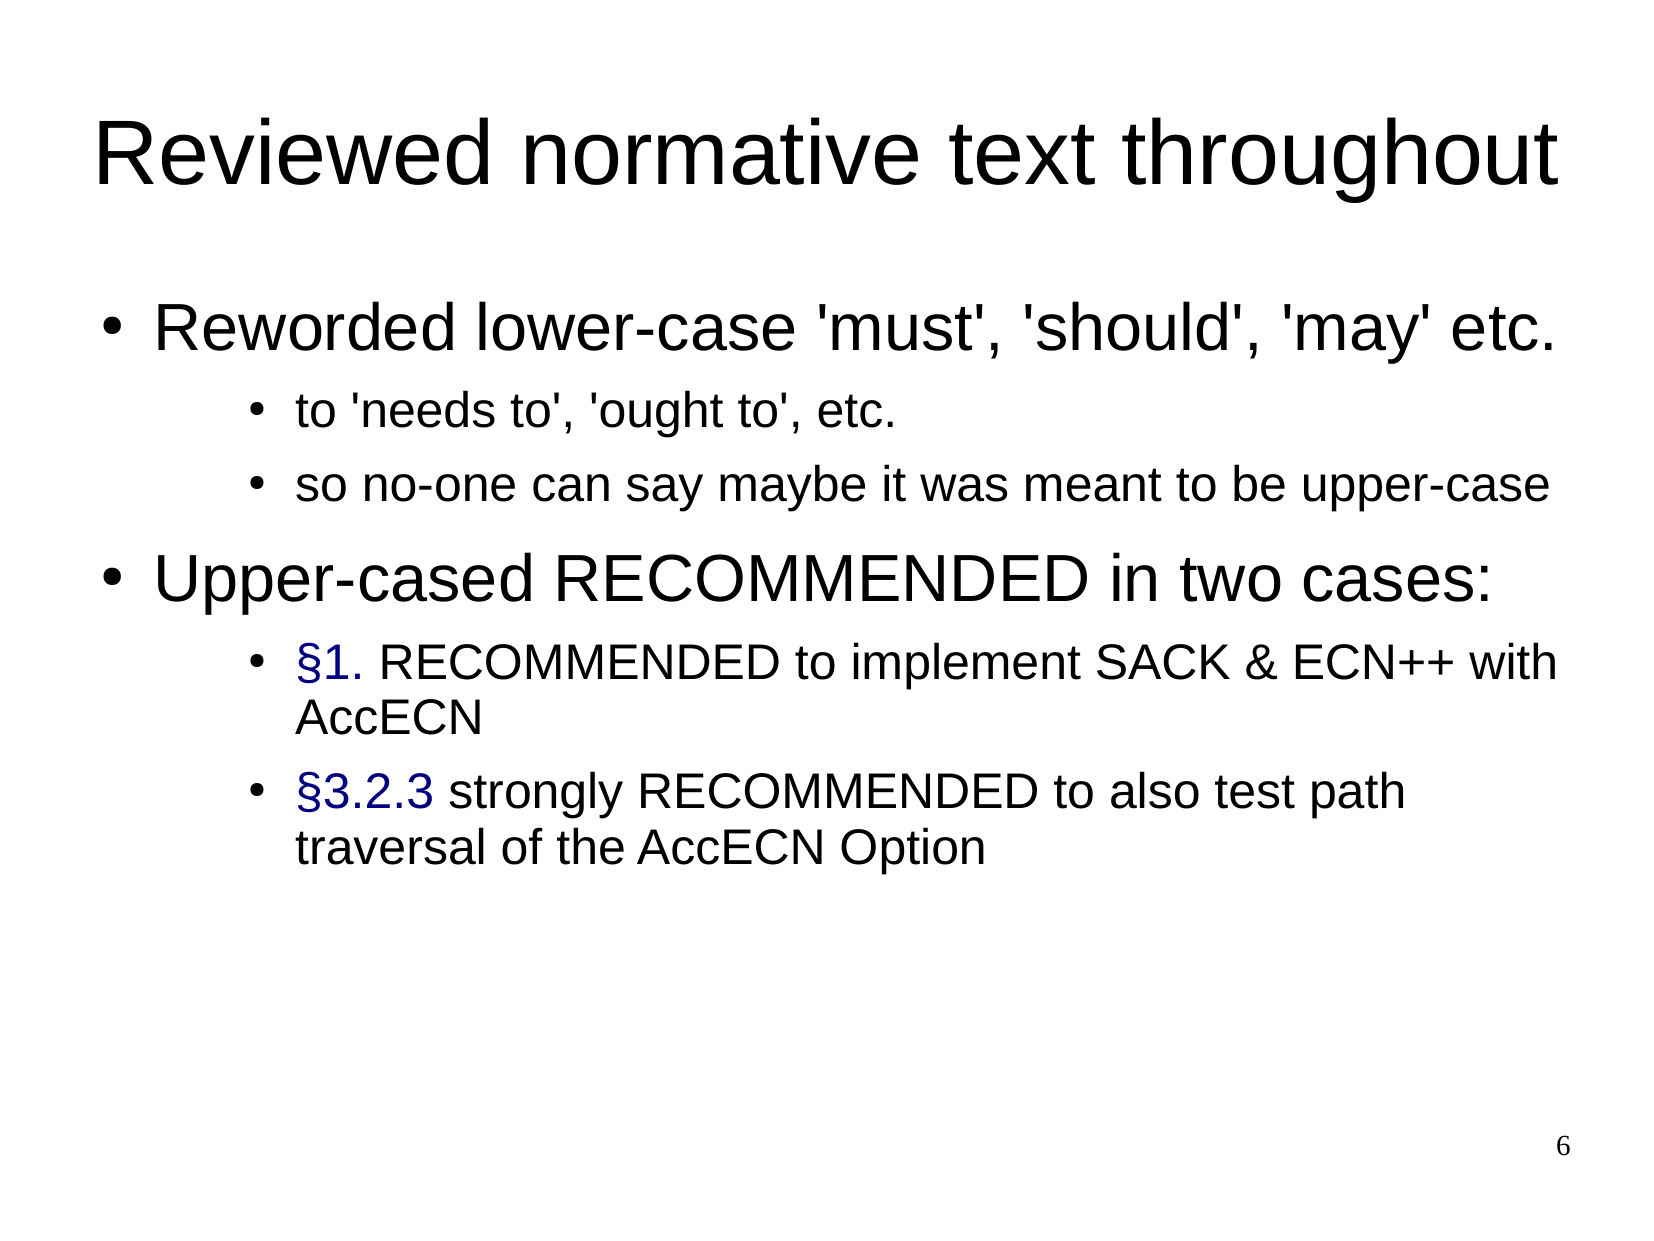

# Reviewed normative text throughout
Reworded lower-case 'must', 'should', 'may' etc.
to 'needs to', 'ought to', etc.
so no-one can say maybe it was meant to be upper-case
Upper-cased RECOMMENDED in two cases:
§1. RECOMMENDED to implement SACK & ECN++ with AccECN
§3.2.3 strongly RECOMMENDED to also test path traversal of the AccECN Option
6